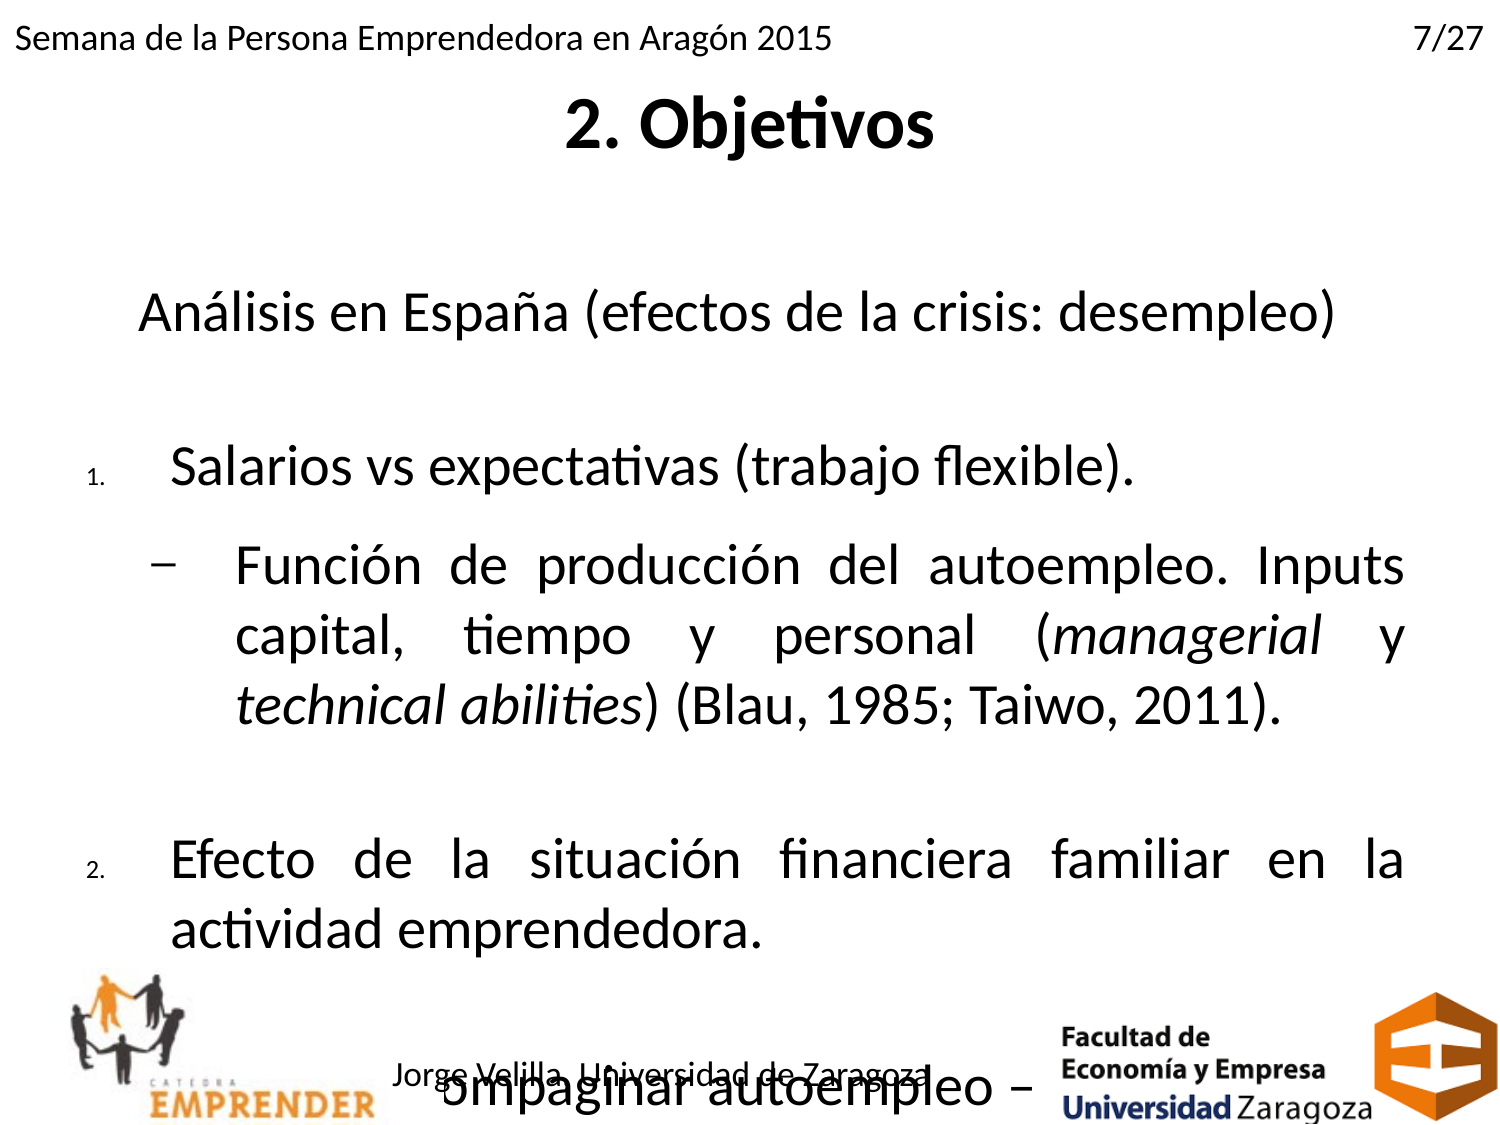

Semana de la Persona Emprendedora en Aragón 2015
# 2. Objetivos
 Análisis en España (efectos de la crisis: desempleo)
Salarios vs expectativas (trabajo flexible).
Función de producción del autoempleo. Inputs capital, tiempo y personal (managerial y technical abilities) (Blau, 1985; Taiwo, 2011).
Efecto de la situación financiera familiar en la actividad emprendedora.
 ¿Efecto de compaginar autoempleo – cuenta ajena?
Jorge Velilla, Universidad de Zaragoza